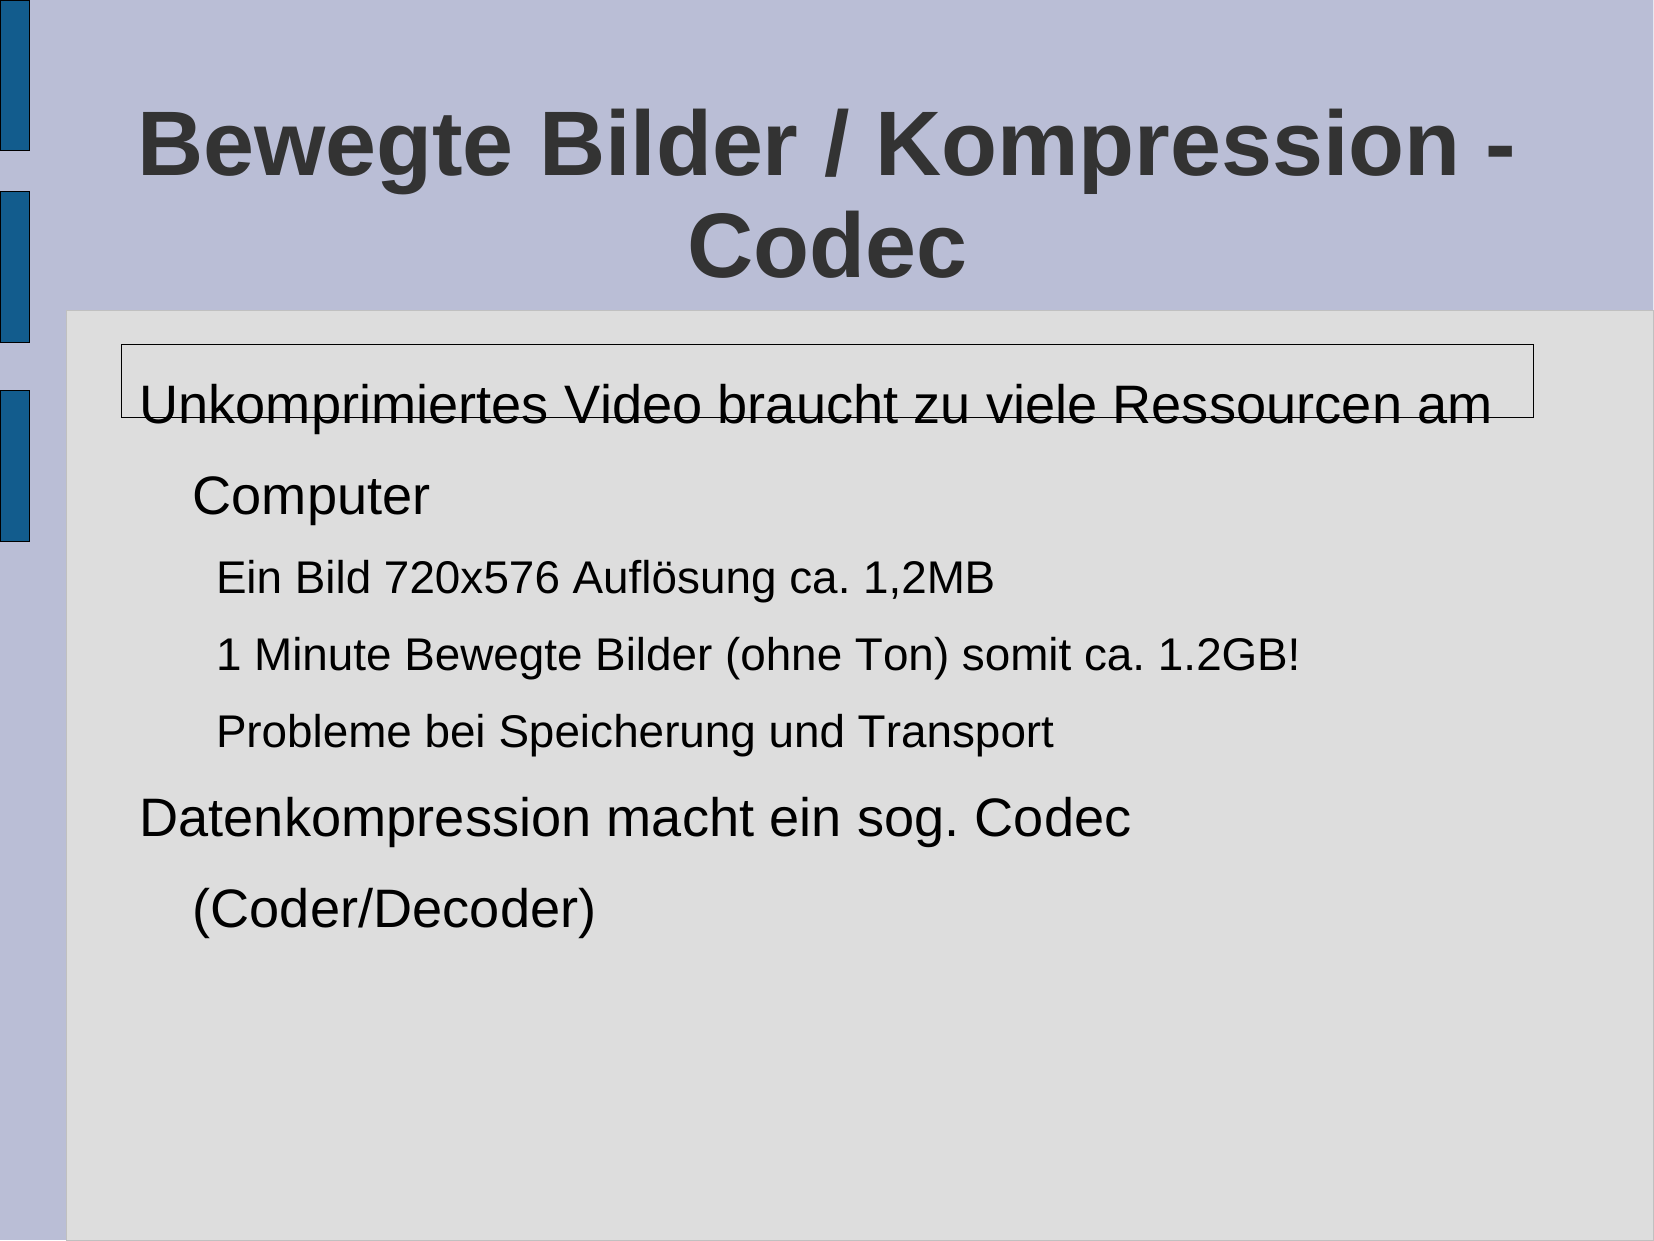

# Bewegte Bilder / Kompression - Codec
Unkomprimiertes Video braucht zu viele Ressourcen am Computer
Ein Bild 720x576 Auflösung ca. 1,2MB
1 Minute Bewegte Bilder (ohne Ton) somit ca. 1.2GB!
Probleme bei Speicherung und Transport
Datenkompression macht ein sog. Codec (Coder/Decoder)